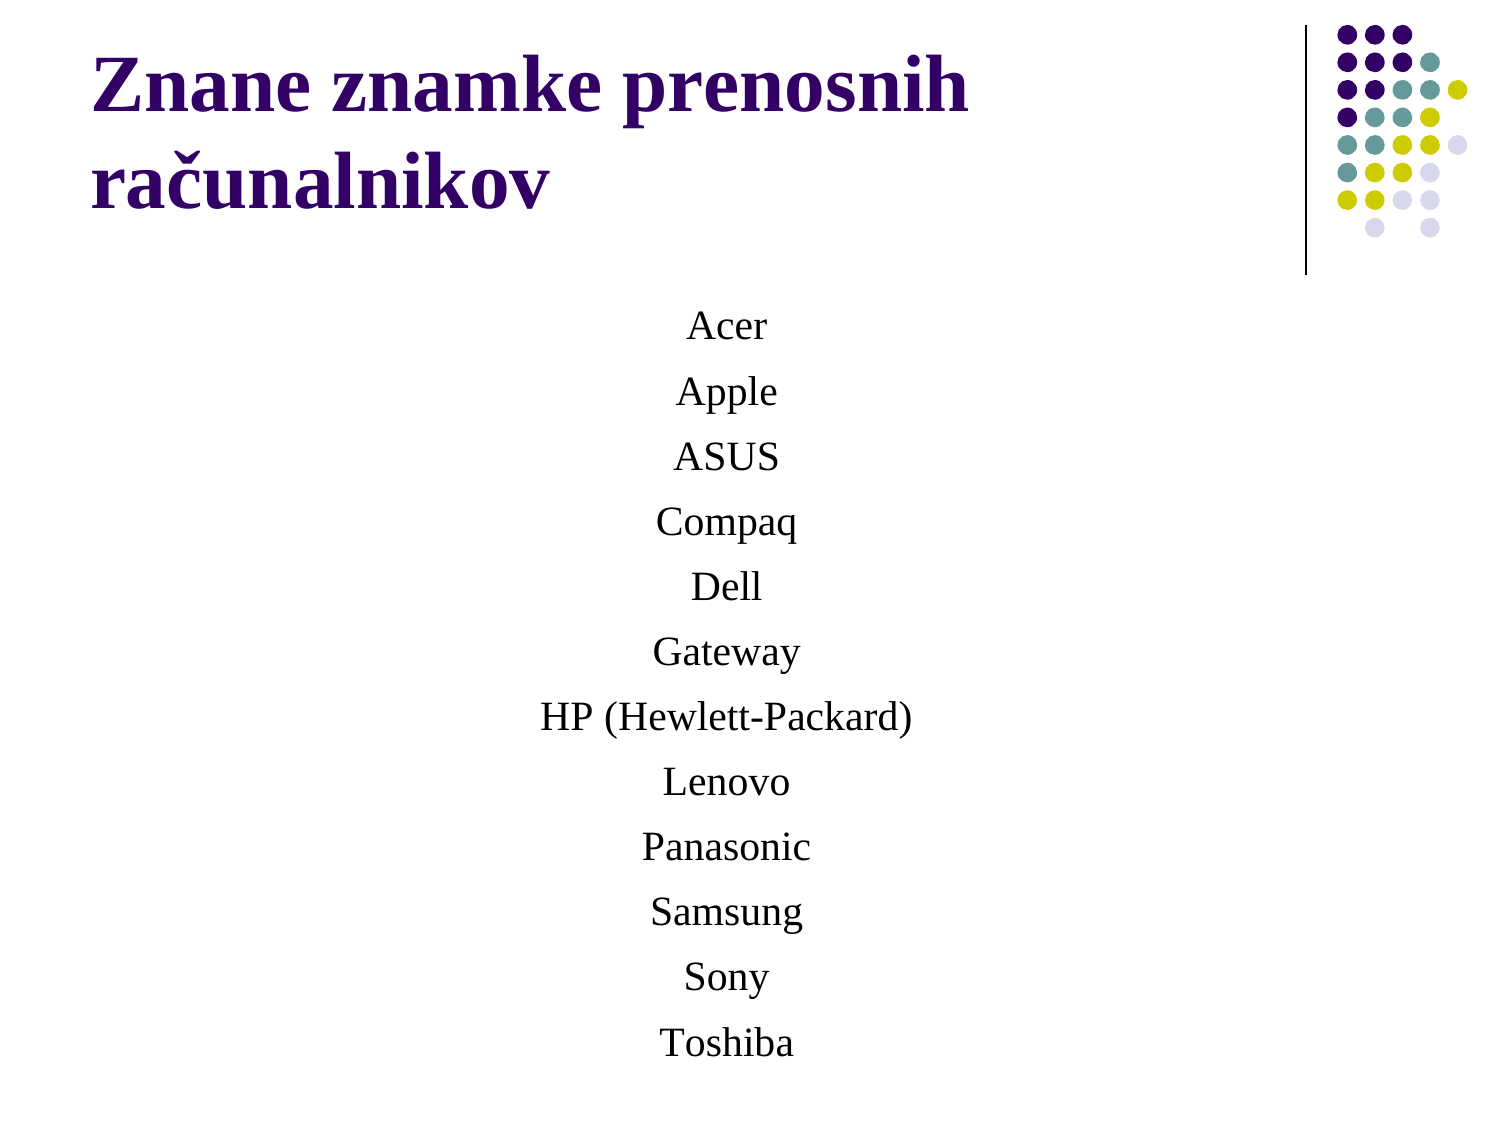

# Znane znamke prenosnih računalnikov
| Acer |
| --- |
| Apple |
| ASUS |
| Compaq |
| Dell |
| Gateway |
| HP (Hewlett-Packard) |
| Lenovo |
| Panasonic |
| Samsung |
| Sony |
| Toshiba |